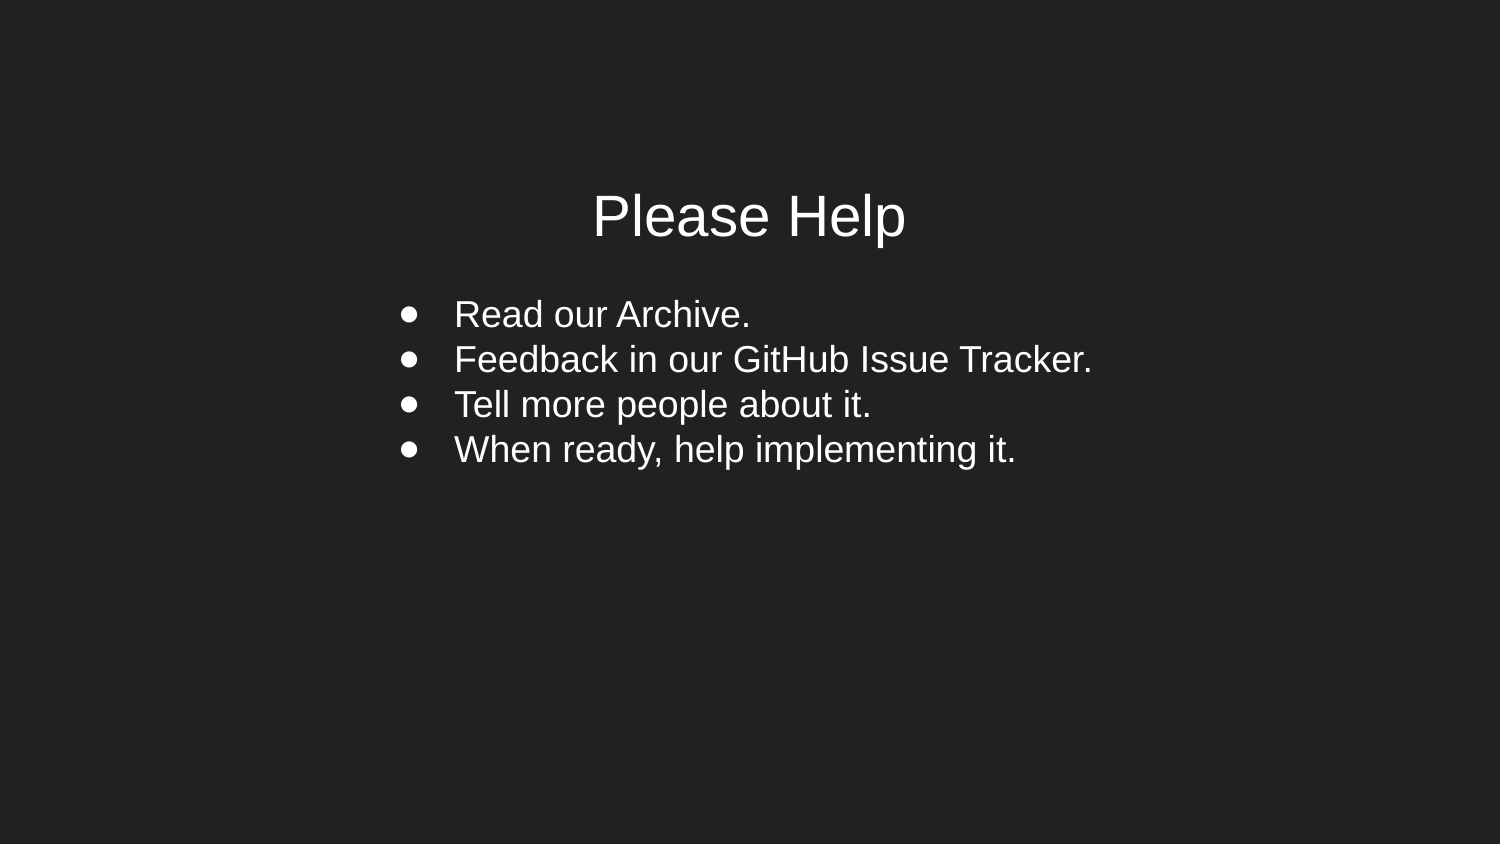

# Please Help
Read our Archive.
Feedback in our GitHub Issue Tracker.
Tell more people about it.
When ready, help implementing it.